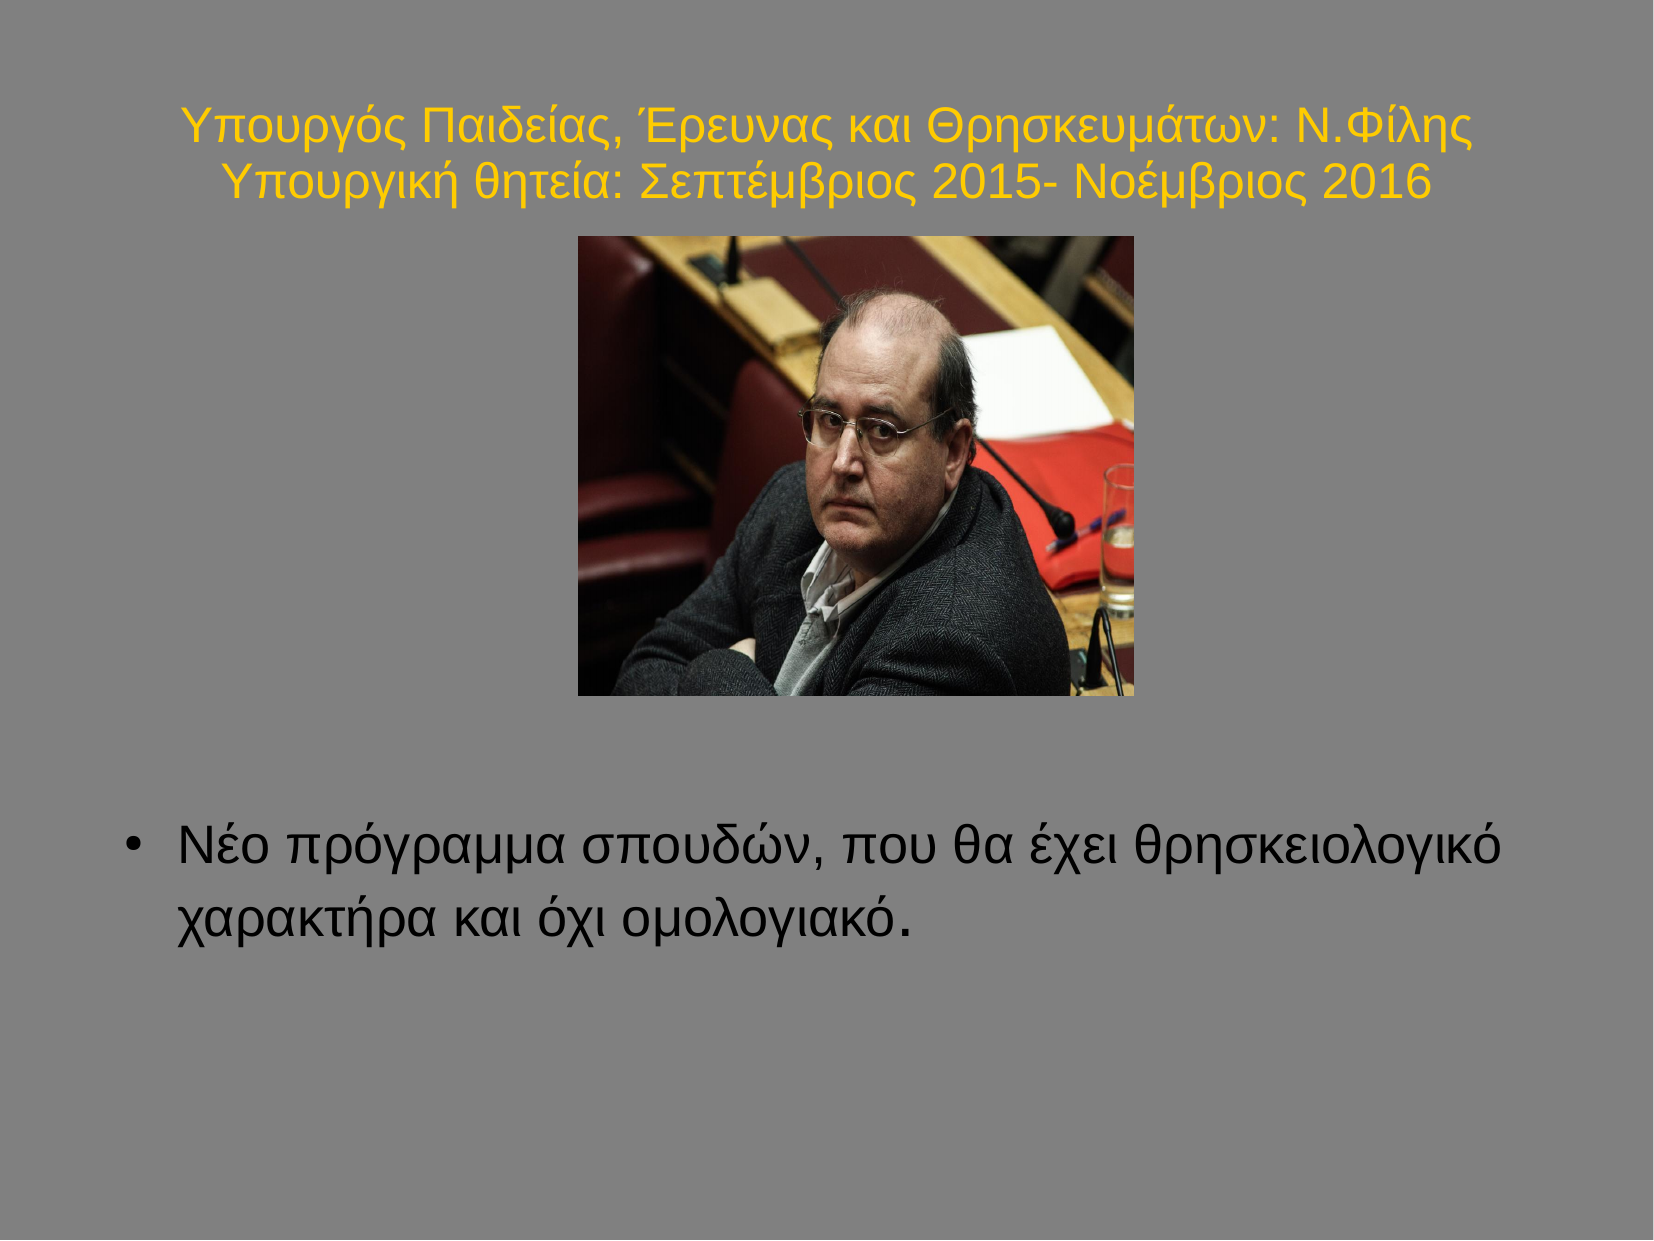

# Υπουργός Παιδείας, Έρευνας και Θρησκευμάτων: Ν.Φίλης Υπουργική θητεία: Σεπτέμβριος 2015- Νοέμβριος 2016
Νέο πρόγραμμα σπουδών, που θα έχει θρησκειολογικό χαρακτήρα και όχι ομολογιακό.